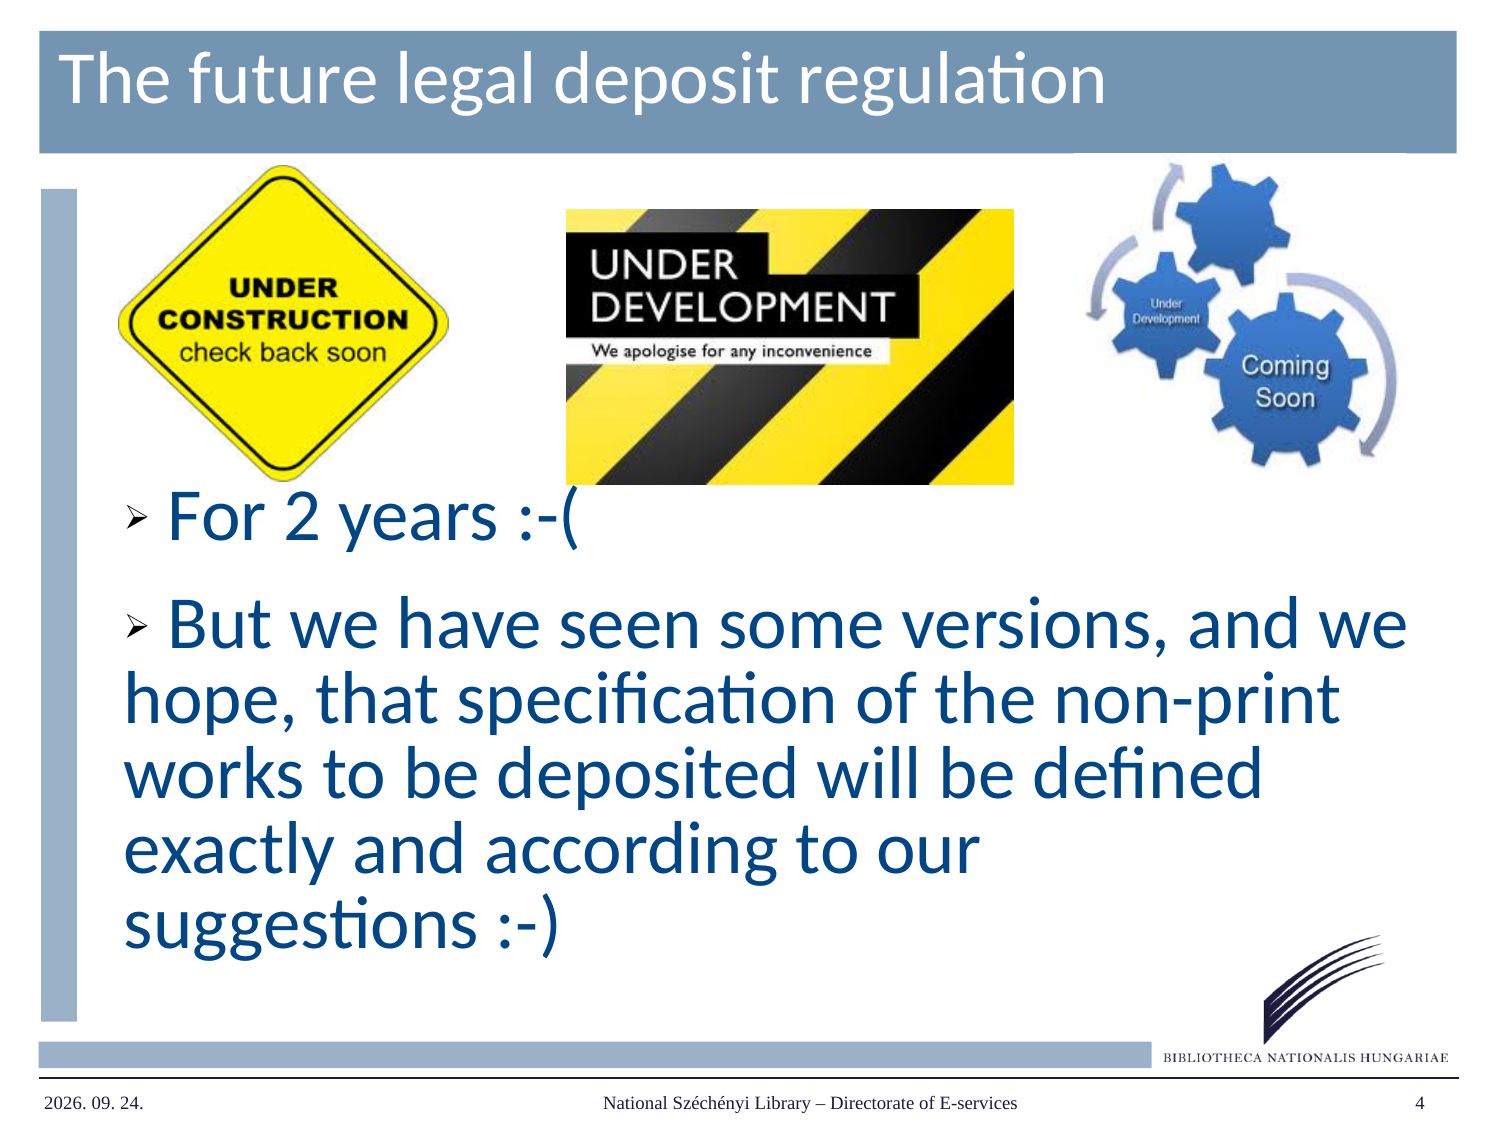

# The future legal deposit regulation
 For 2 years :-(
 But we have seen some versions, and we hope, that specification of the non-print works to be deposited will be defined exactly and according to our suggestions :-)